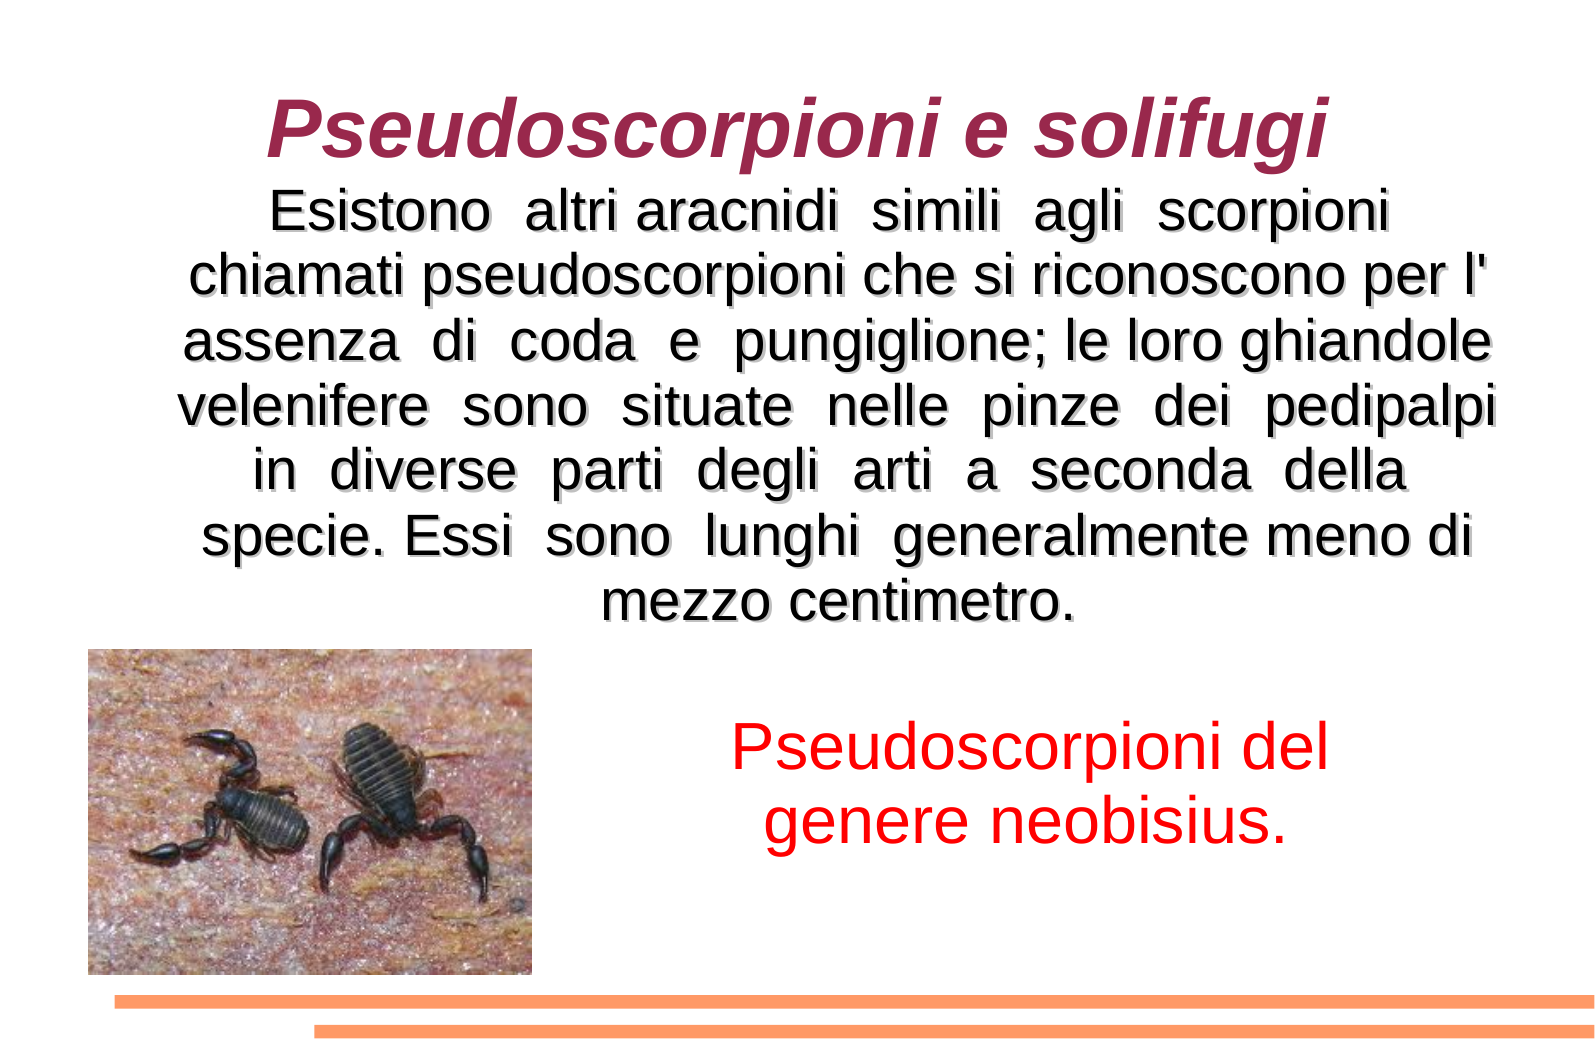

# Pseudoscorpioni e solifugi
Esistono altri aracnidi simili agli scorpioni chiamati pseudoscorpioni che si riconoscono per l' assenza di coda e pungiglione; le loro ghiandole velenifere sono situate nelle pinze dei pedipalpi in diverse parti degli arti a seconda della specie. Essi sono lunghi generalmente meno di mezzo centimetro.
Pseudoscorpioni del genere neobisius.